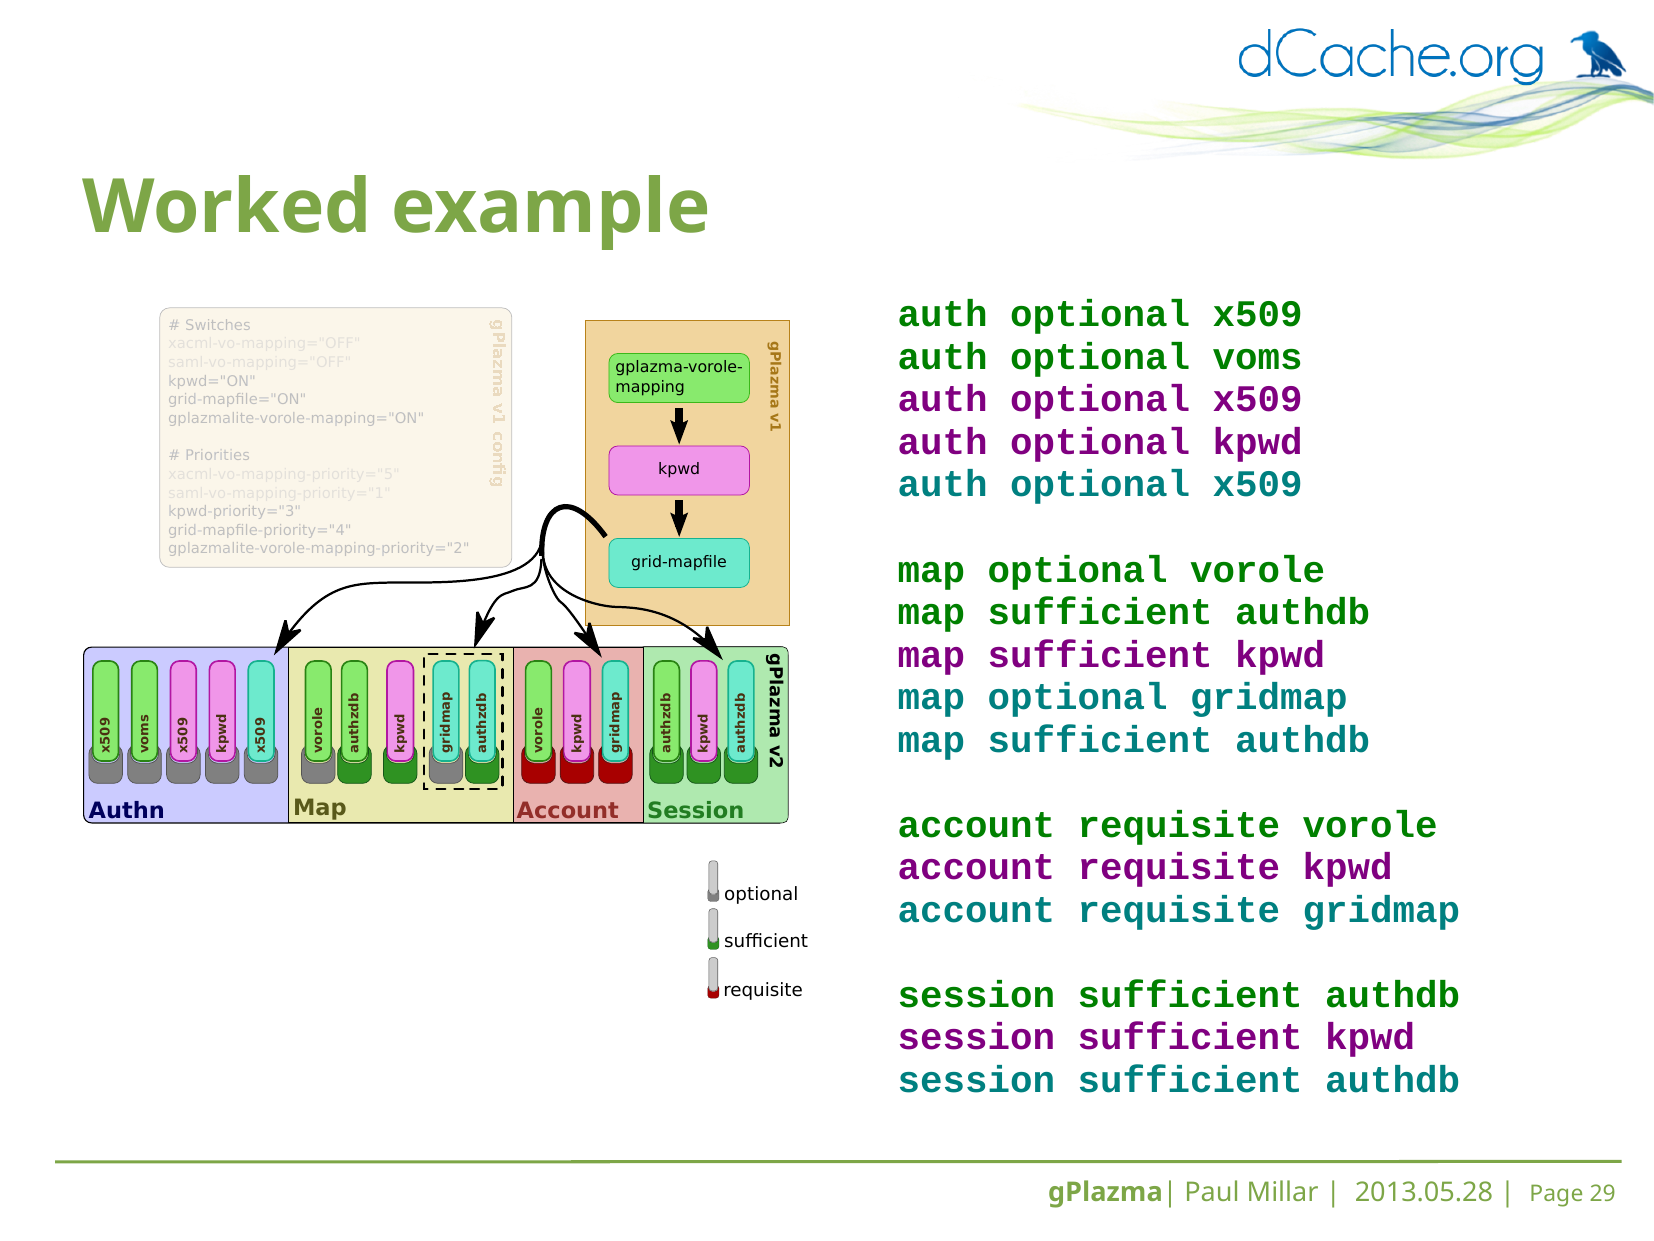

# Worked example
auth optional x509
auth optional voms
auth optional x509
auth optional kpwd
auth optional x509
map optional vorole
map sufficient authdb
map sufficient kpwd
map optional gridmap
map sufficient authdb
account requisite vorole
account requisite kpwd
account requisite gridmap
session sufficient authdb
session sufficient kpwd
session sufficient authdb
29